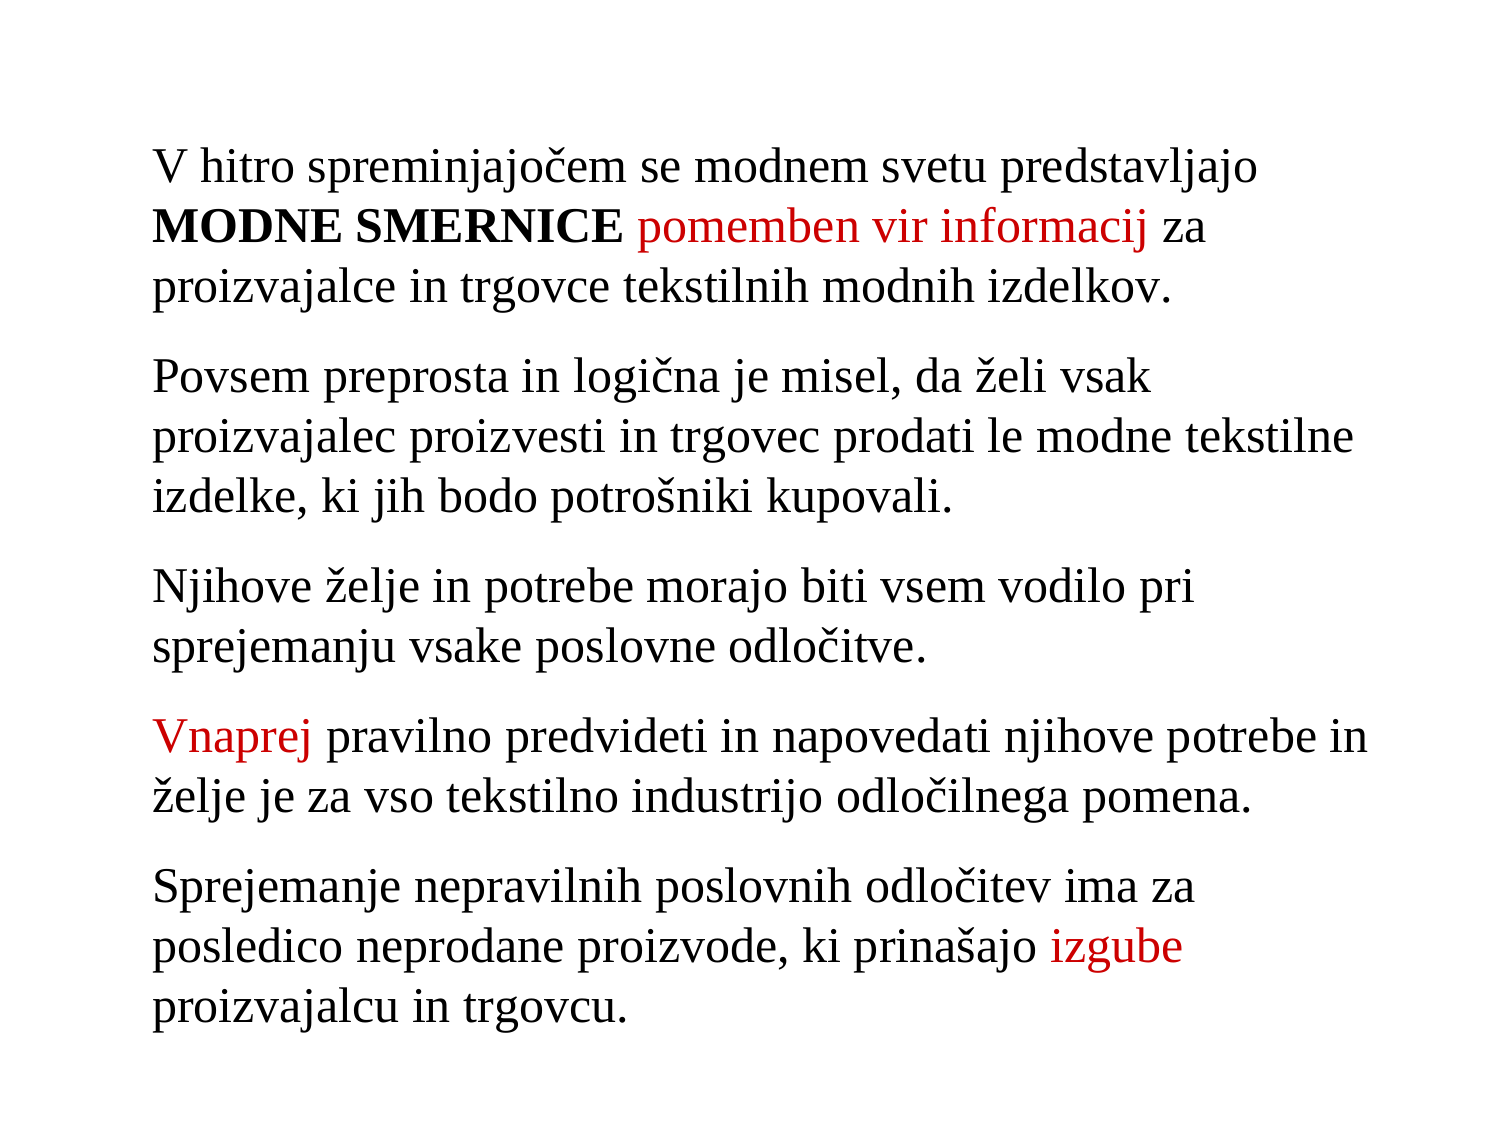

V hitro spreminjajočem se modnem svetu predstavljajo MODNE SMERNICE pomemben vir informacij za proizvajalce in trgovce tekstilnih modnih izdelkov.
Povsem preprosta in logična je misel, da želi vsak proizvajalec proizvesti in trgovec prodati le modne tekstilne izdelke, ki jih bodo potrošniki kupovali.
Njihove želje in potrebe morajo biti vsem vodilo pri sprejemanju vsake poslovne odločitve.
Vnaprej pravilno predvideti in napovedati njihove potrebe in želje je za vso tekstilno industrijo odločilnega pomena.
Sprejemanje nepravilnih poslovnih odločitev ima za posledico neprodane proizvode, ki prinašajo izgube proizvajalcu in trgovcu.